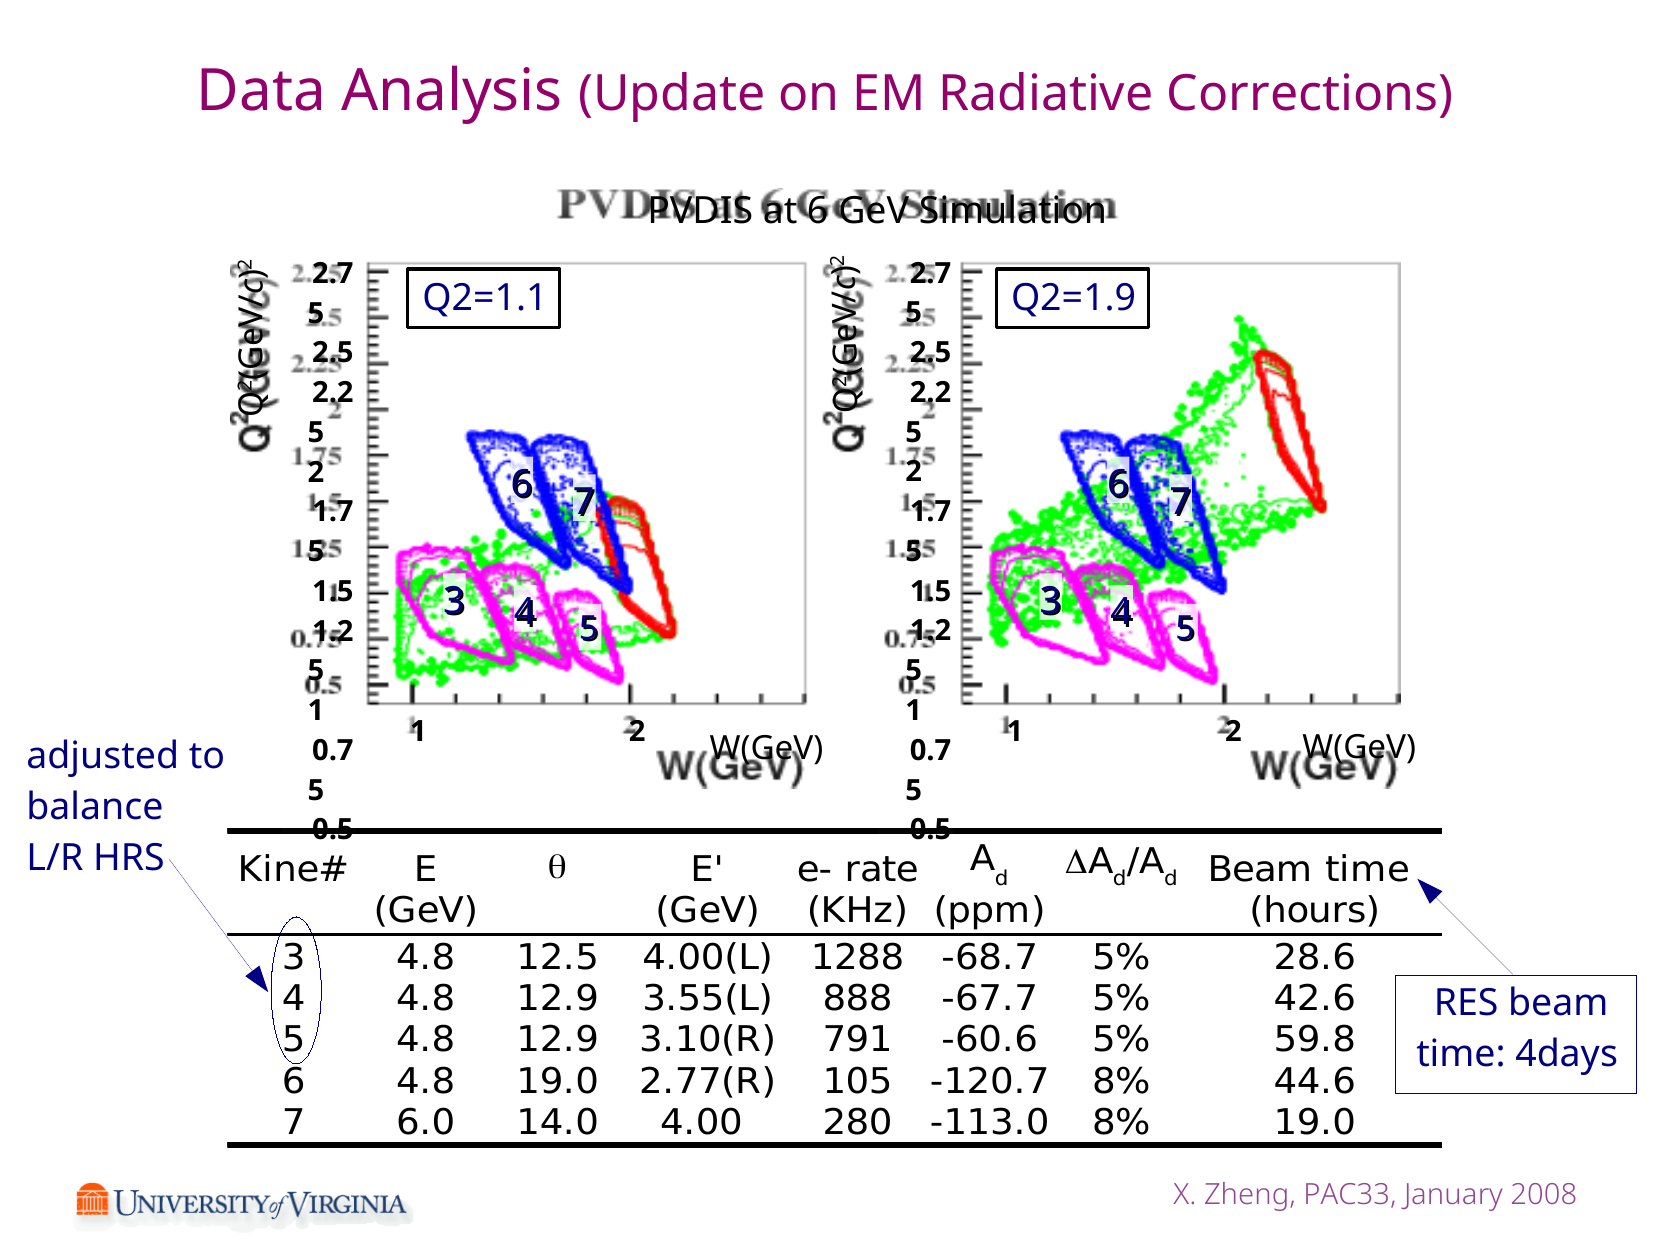

# Data Analysis (Update on EM Radiative Corrections)
PVDIS at 6 GeV Simulation
2.75
2.5
2.25
2
1.75
1.5
1.25
1
0.75
0.5
2.75
2.5
2.25
2
1.75
1.5
1.25
1
0.75
0.5
Q2(GeV/c)2
Q2(GeV/c)2
1
1
2
2
W(GeV)
W(GeV)
Q2=1.1
Q2=1.9
6
6
7
7
3
3
4
4
5
5
1
adjusted to balance
L/R HRS
 RES beam time: 4days